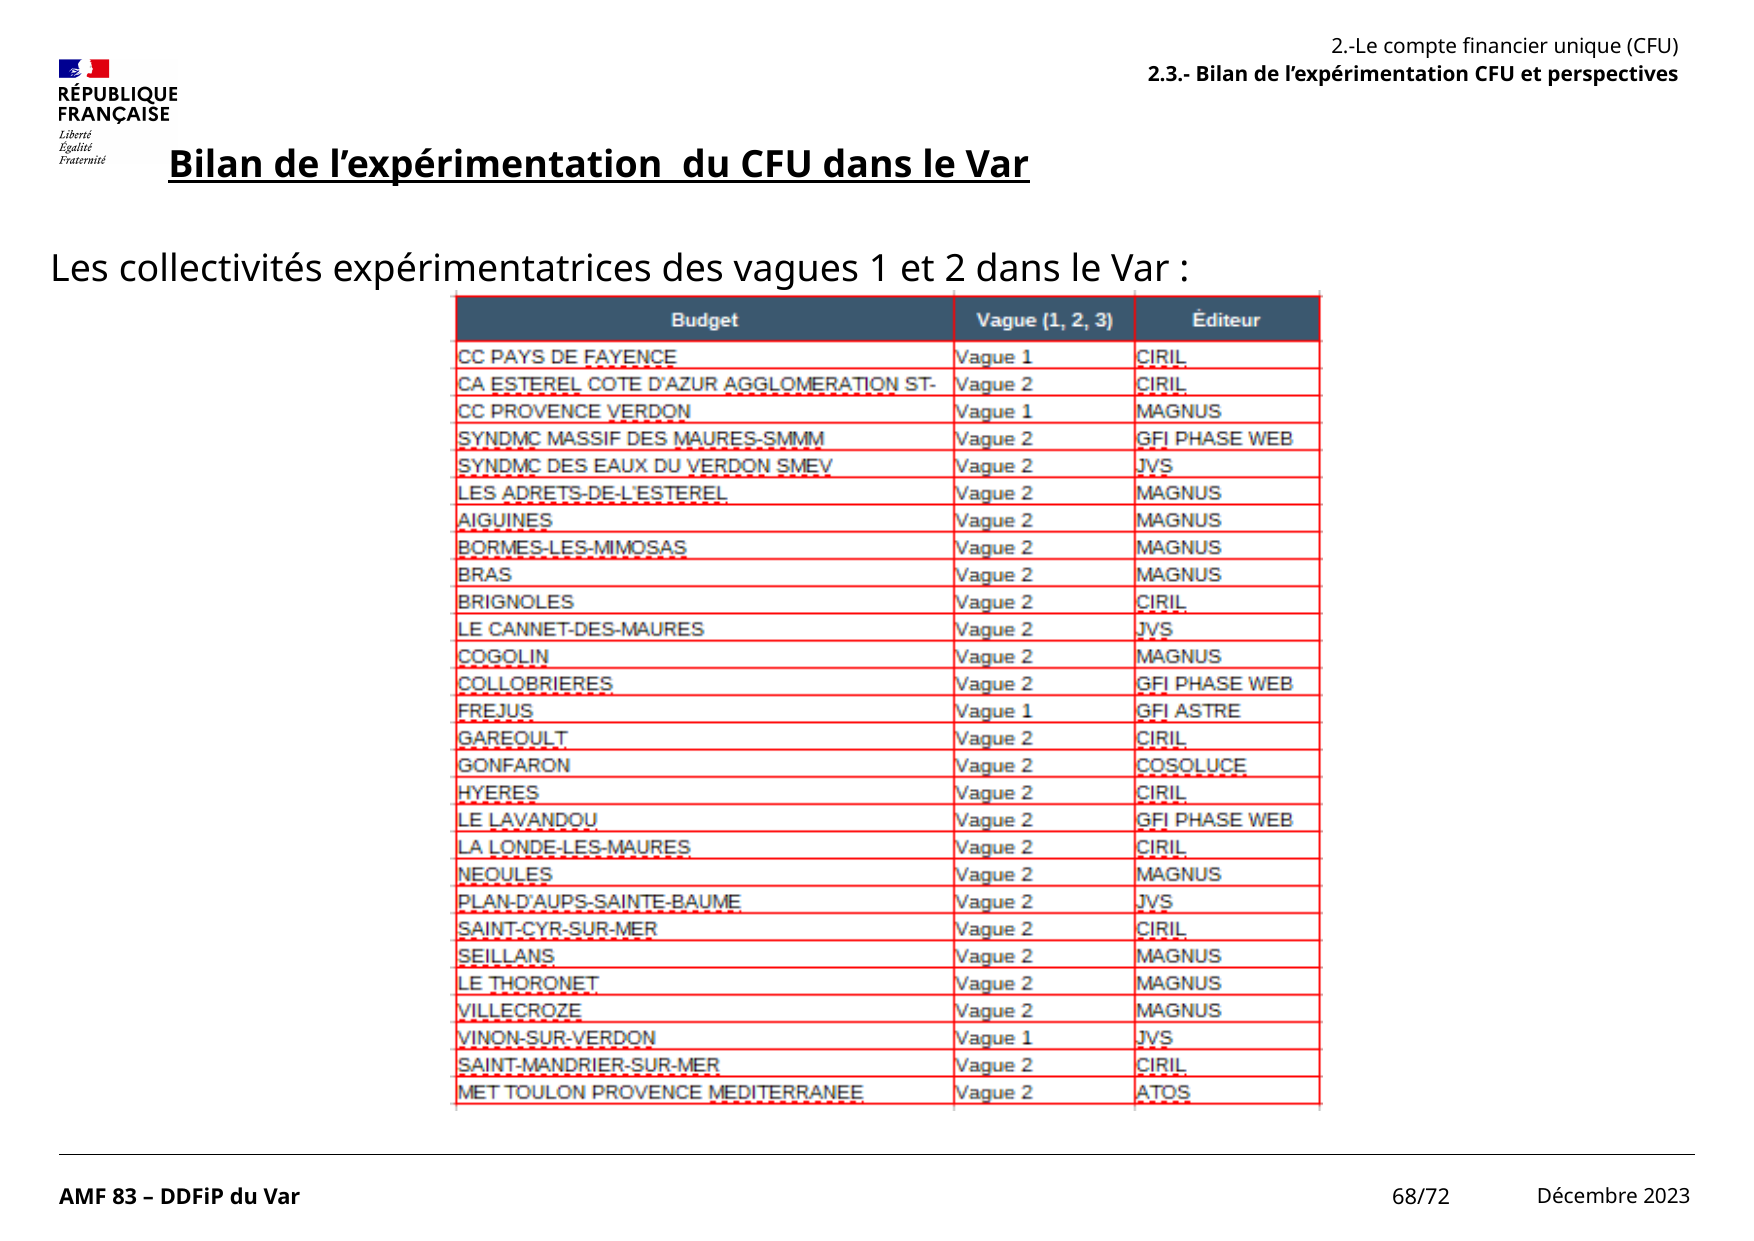

2.-Le compte financier unique (CFU)
2.3.- Bilan de l’expérimentation CFU et perspectives
Bilan de l’expérimentation du CFU dans le Var
# Les collectivités expérimentatrices des vagues 1 et 2 dans le Var :